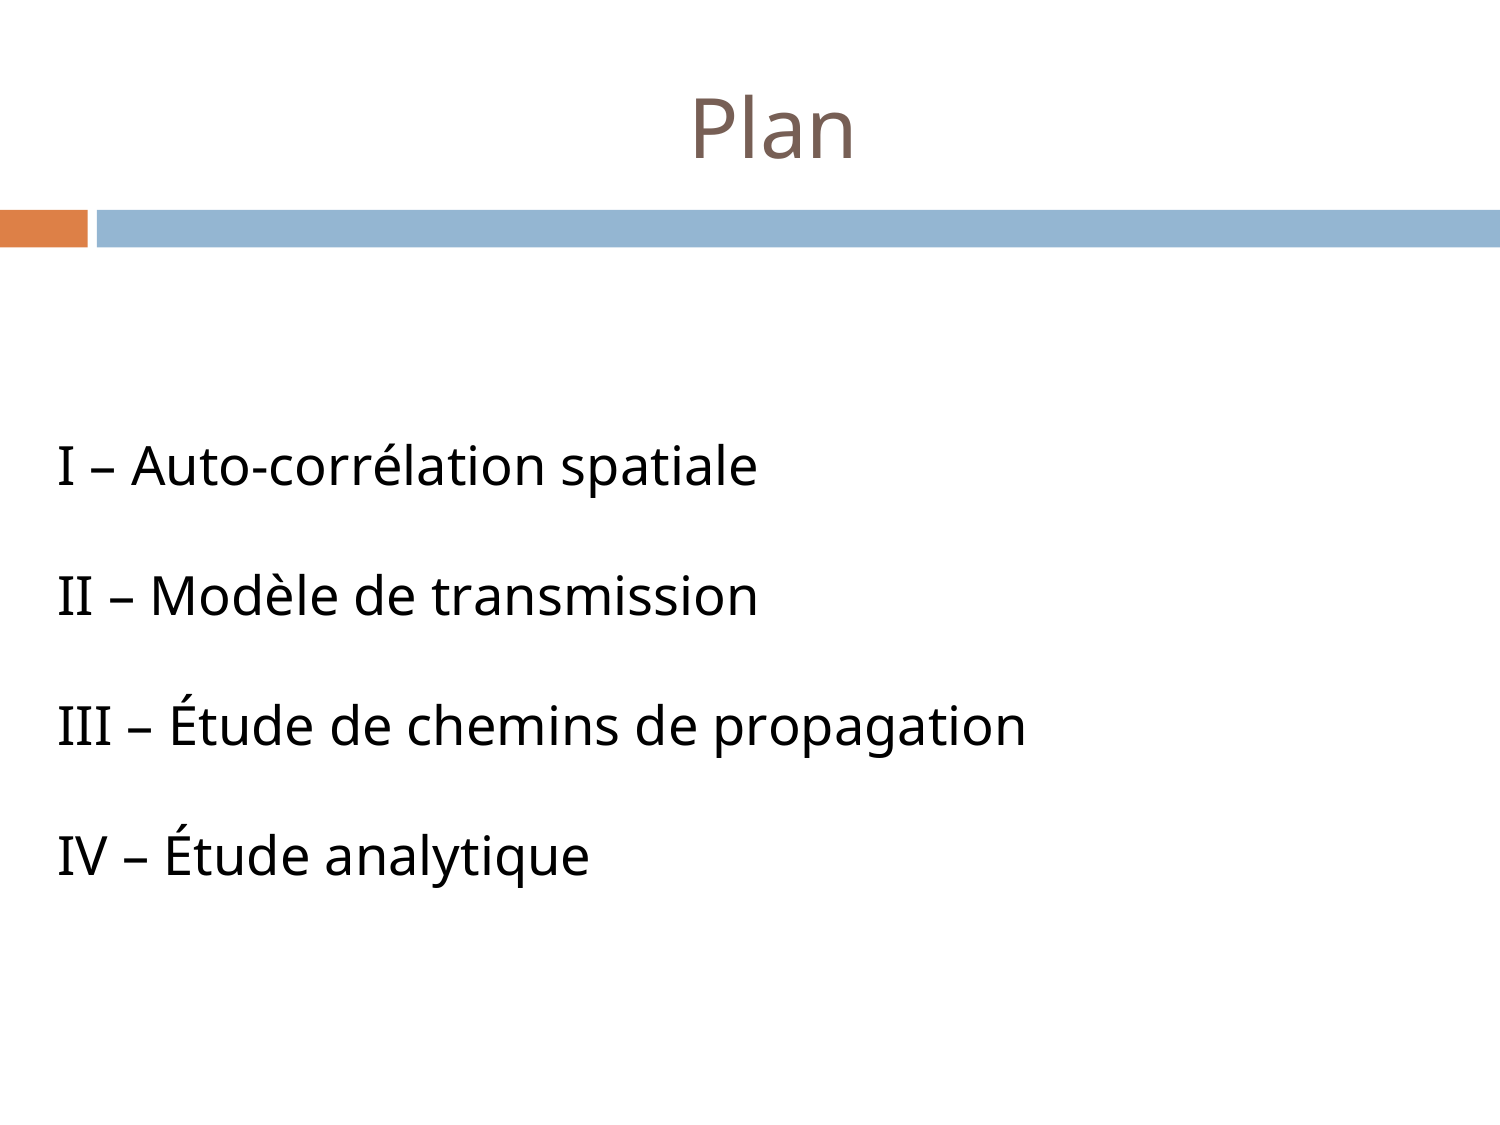

Plan
I – Auto-corrélation spatiale
II – Modèle de transmission
III – Étude de chemins de propagation
IV – Étude analytique